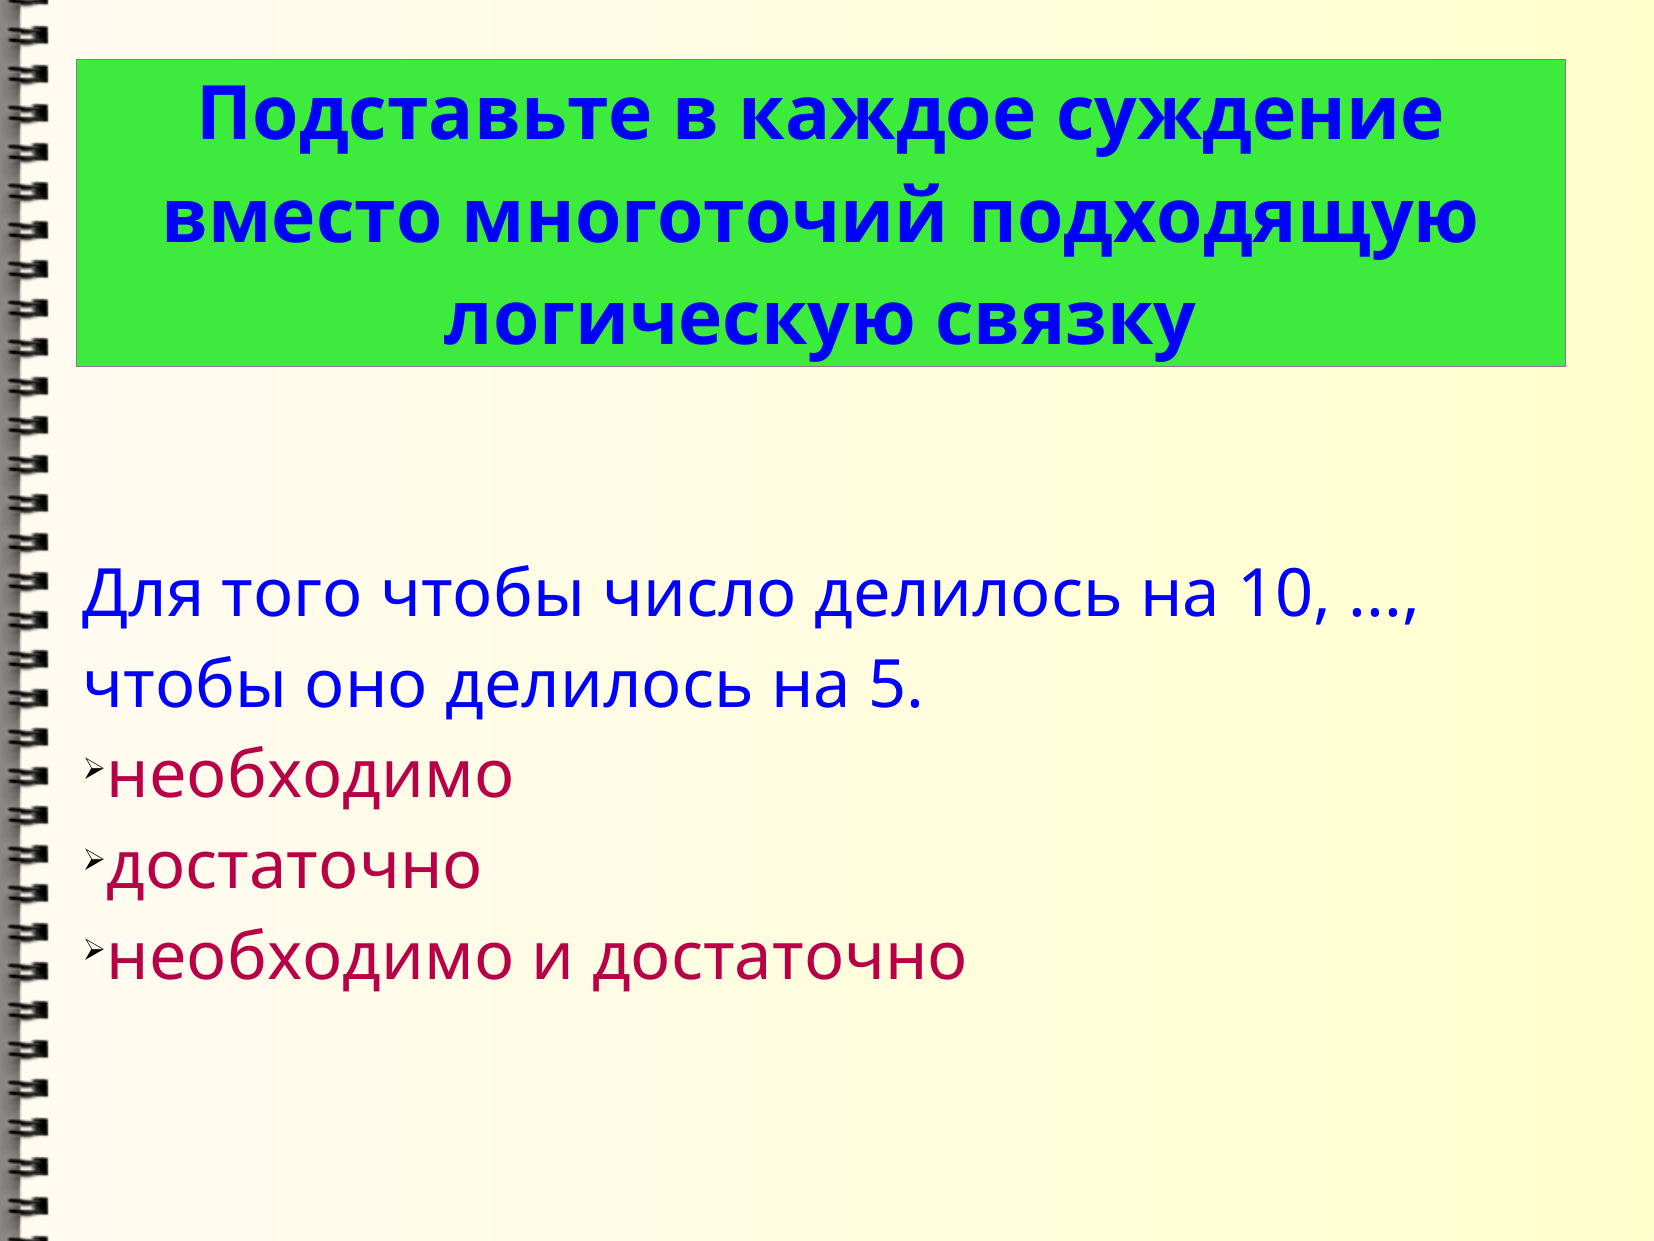

Подставьте в каждое суждение вместо многоточий подходящую логическую связку
# Для того чтобы число делилось на 10, ..., чтобы оно делилось на 5.
необходимо
достаточно
необходимо и достаточно